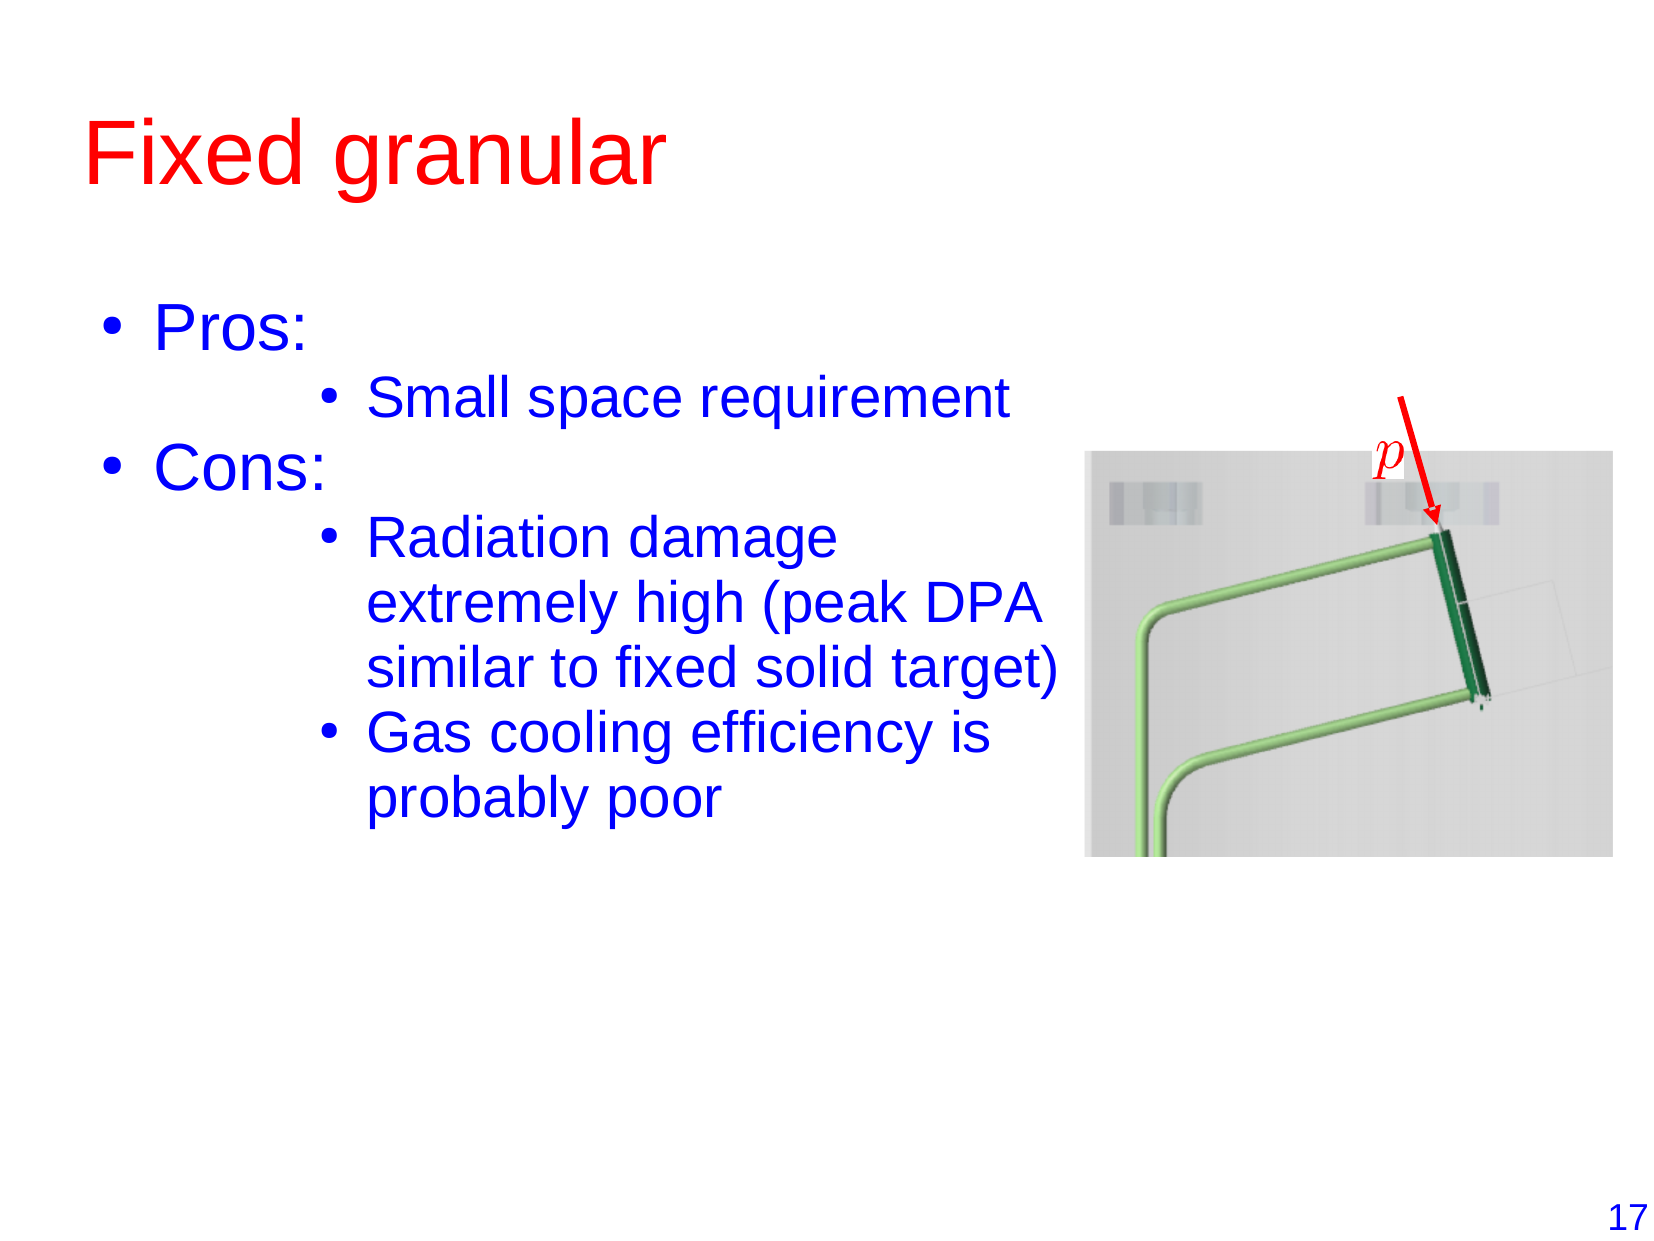

# Fixed granular
Pros:
Small space requirement
Cons:
Radiation damage extremely high (peak DPA similar to fixed solid target)
Gas cooling efficiency is probably poor